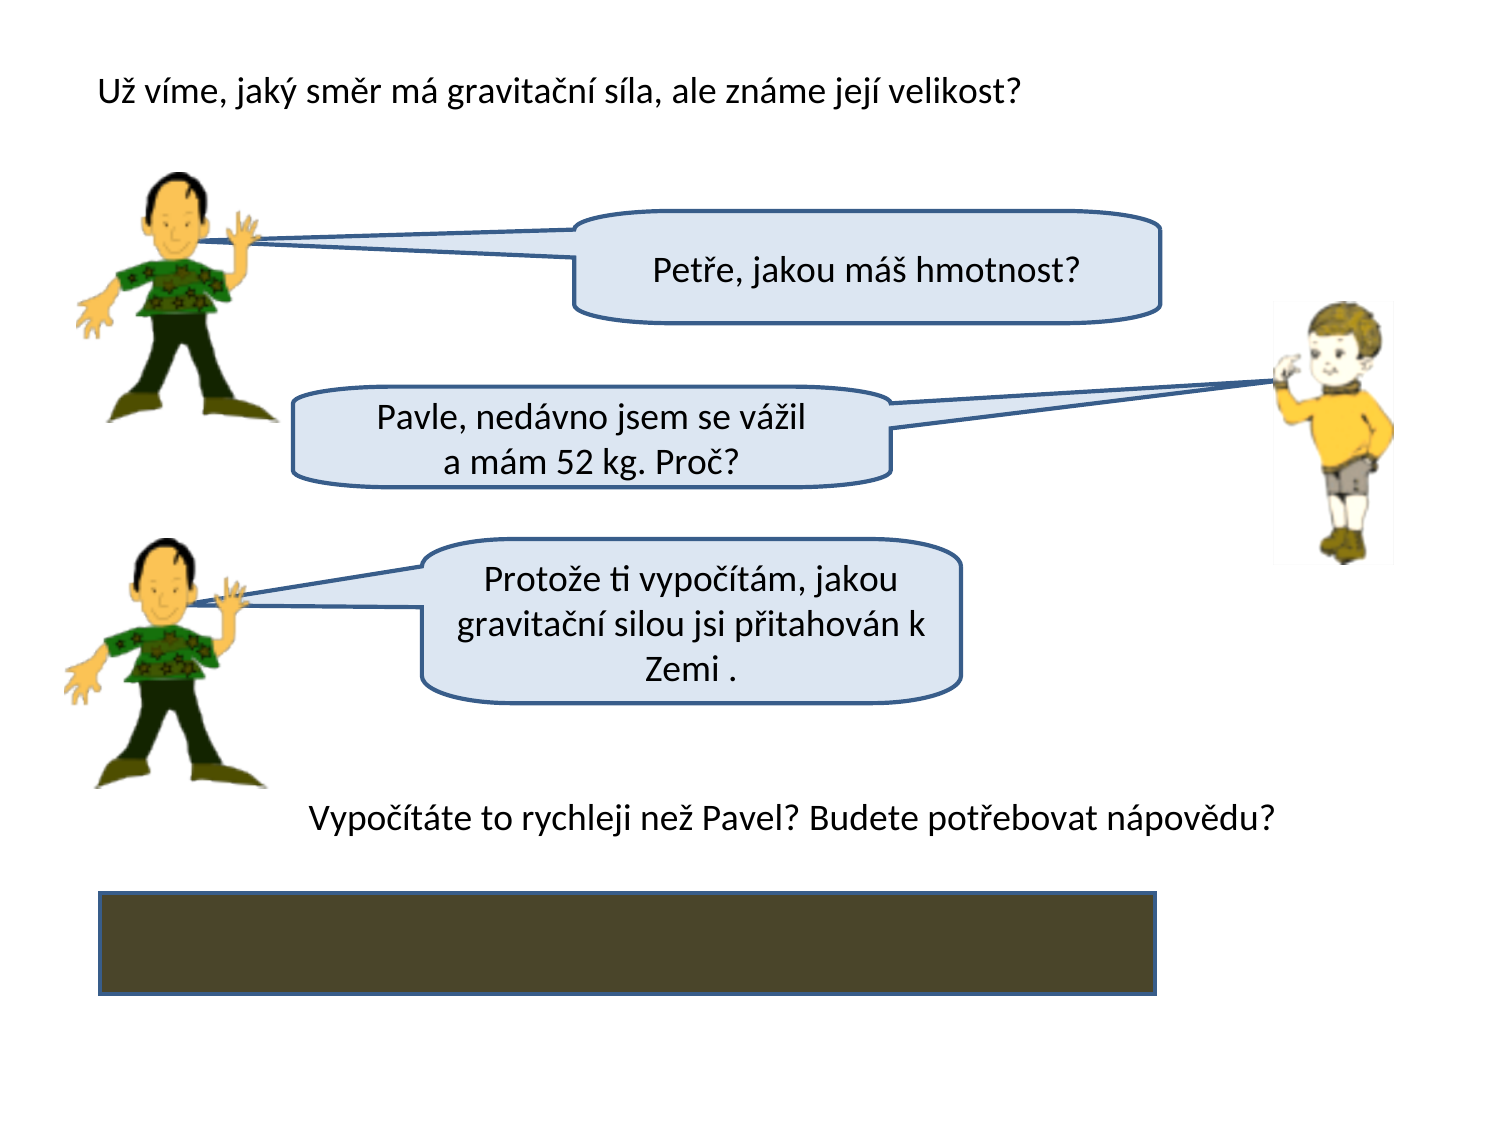

Už víme, jaký směr má gravitační síla, ale známe její velikost?
Petře, jakou máš hmotnost?
Pavle, nedávno jsem se vážil
a mám 52 kg. Proč?
Protože ti vypočítám, jakou gravitační silou jsi přitahován k Zemi .
Vypočítáte to rychleji než Pavel? Budete potřebovat nápovědu?
Když má těleso hmotnost 1 kg, působí na něj gravitační síla 10 N.
Petr váží 52 kg, tak je přitahován gravitační silou 52 . 10 N = 520 N